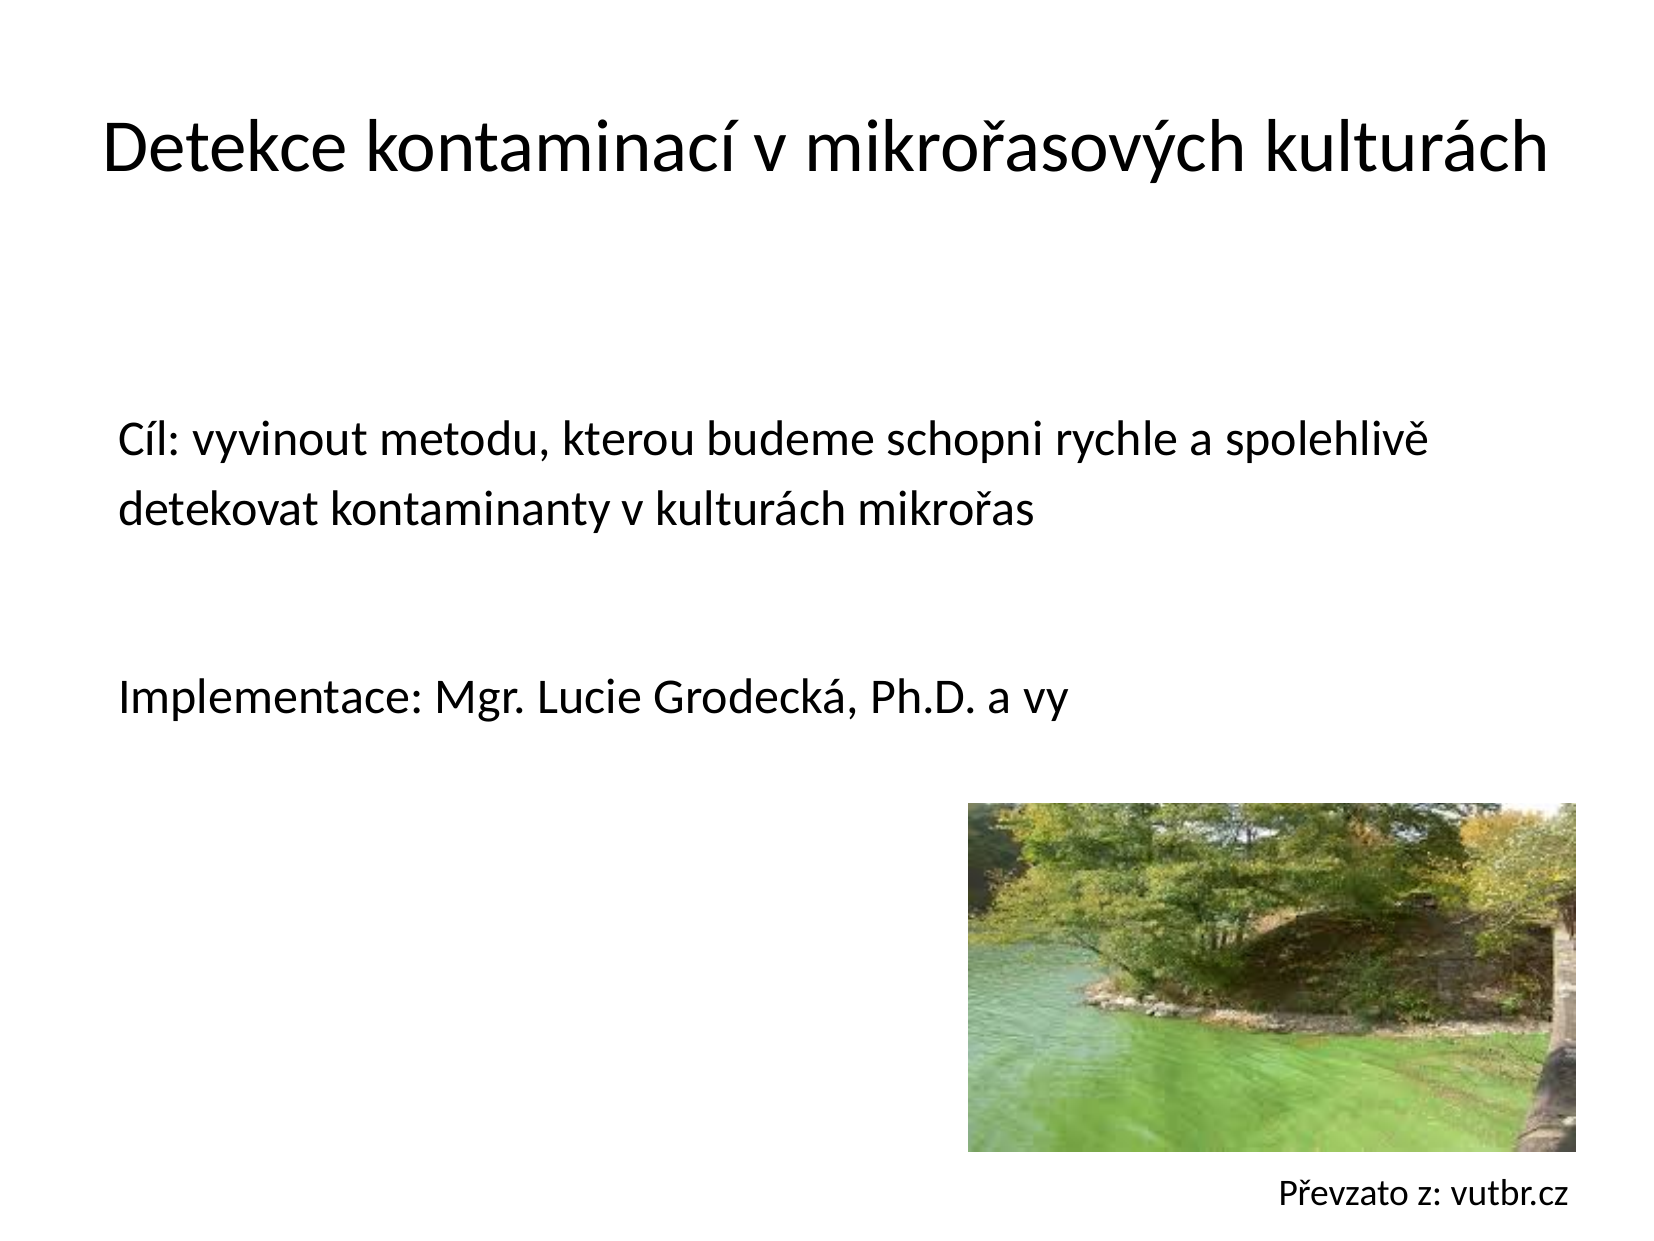

# Detekce kontaminací v mikrořasových kulturách
Cíl: vyvinout metodu, kterou budeme schopni rychle a spolehlivě detekovat kontaminanty v kulturách mikrořas
Implementace: Mgr. Lucie Grodecká, Ph.D. a vy
Převzato z: vutbr.cz